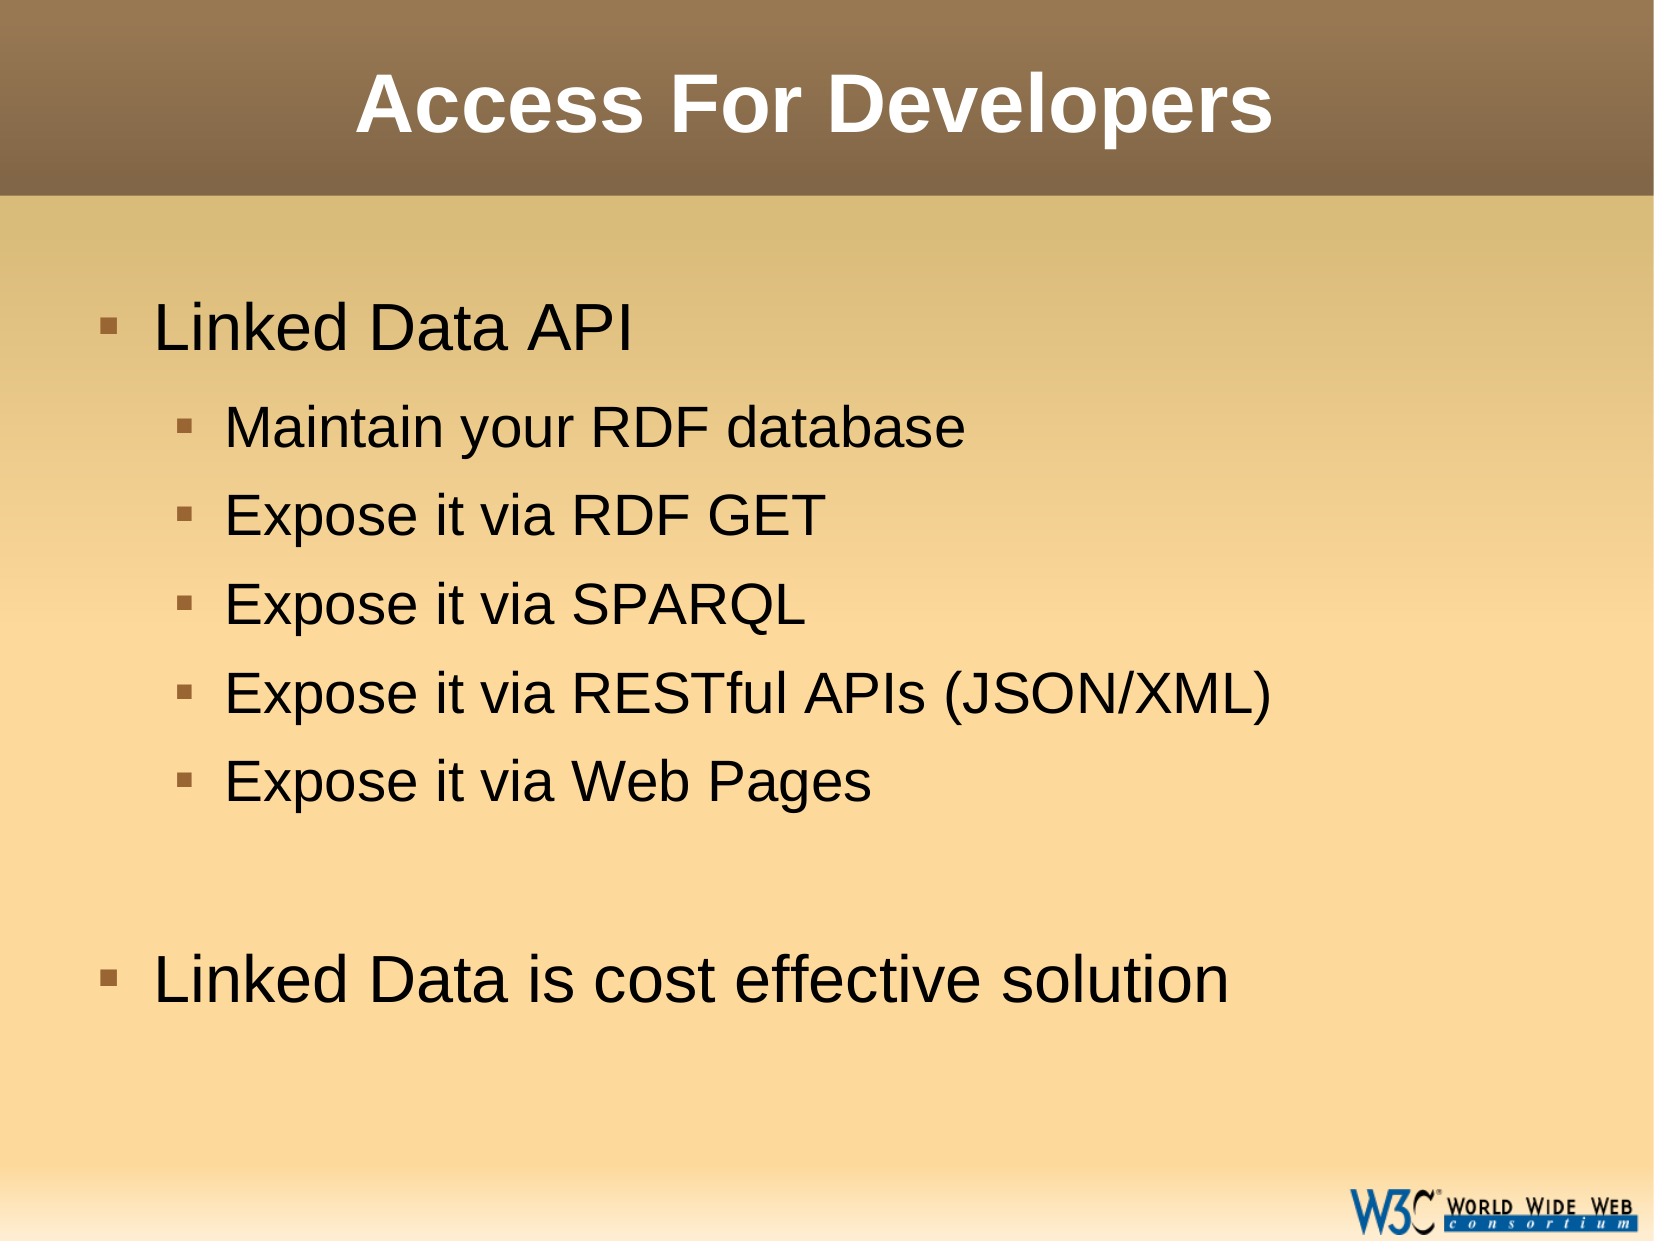

# Access For Developers
Linked Data API
Maintain your RDF database
Expose it via RDF GET
Expose it via SPARQL
Expose it via RESTful APIs (JSON/XML)
Expose it via Web Pages
Linked Data is cost effective solution